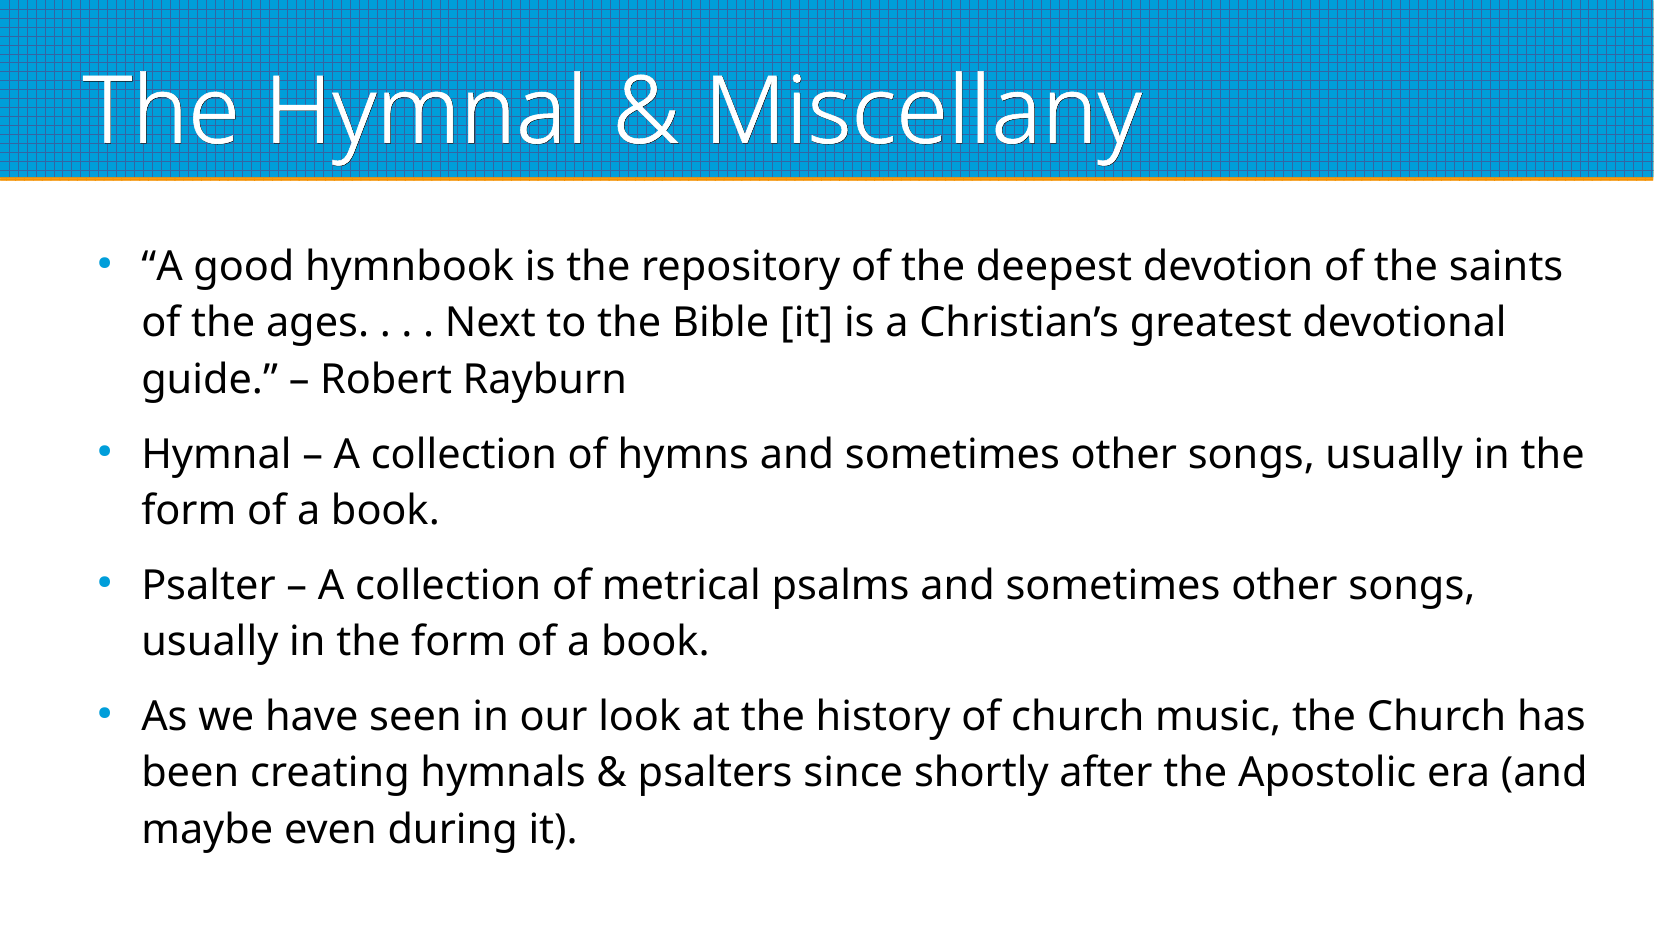

# The Hymnal & Miscellany
“A good hymnbook is the repository of the deepest devotion of the saints of the ages. . . . Next to the Bible [it] is a Christian’s greatest devotional guide.” – Robert Rayburn
Hymnal – A collection of hymns and sometimes other songs, usually in the form of a book.
Psalter – A collection of metrical psalms and sometimes other songs, usually in the form of a book.
As we have seen in our look at the history of church music, the Church has been creating hymnals & psalters since shortly after the Apostolic era (and maybe even during it).